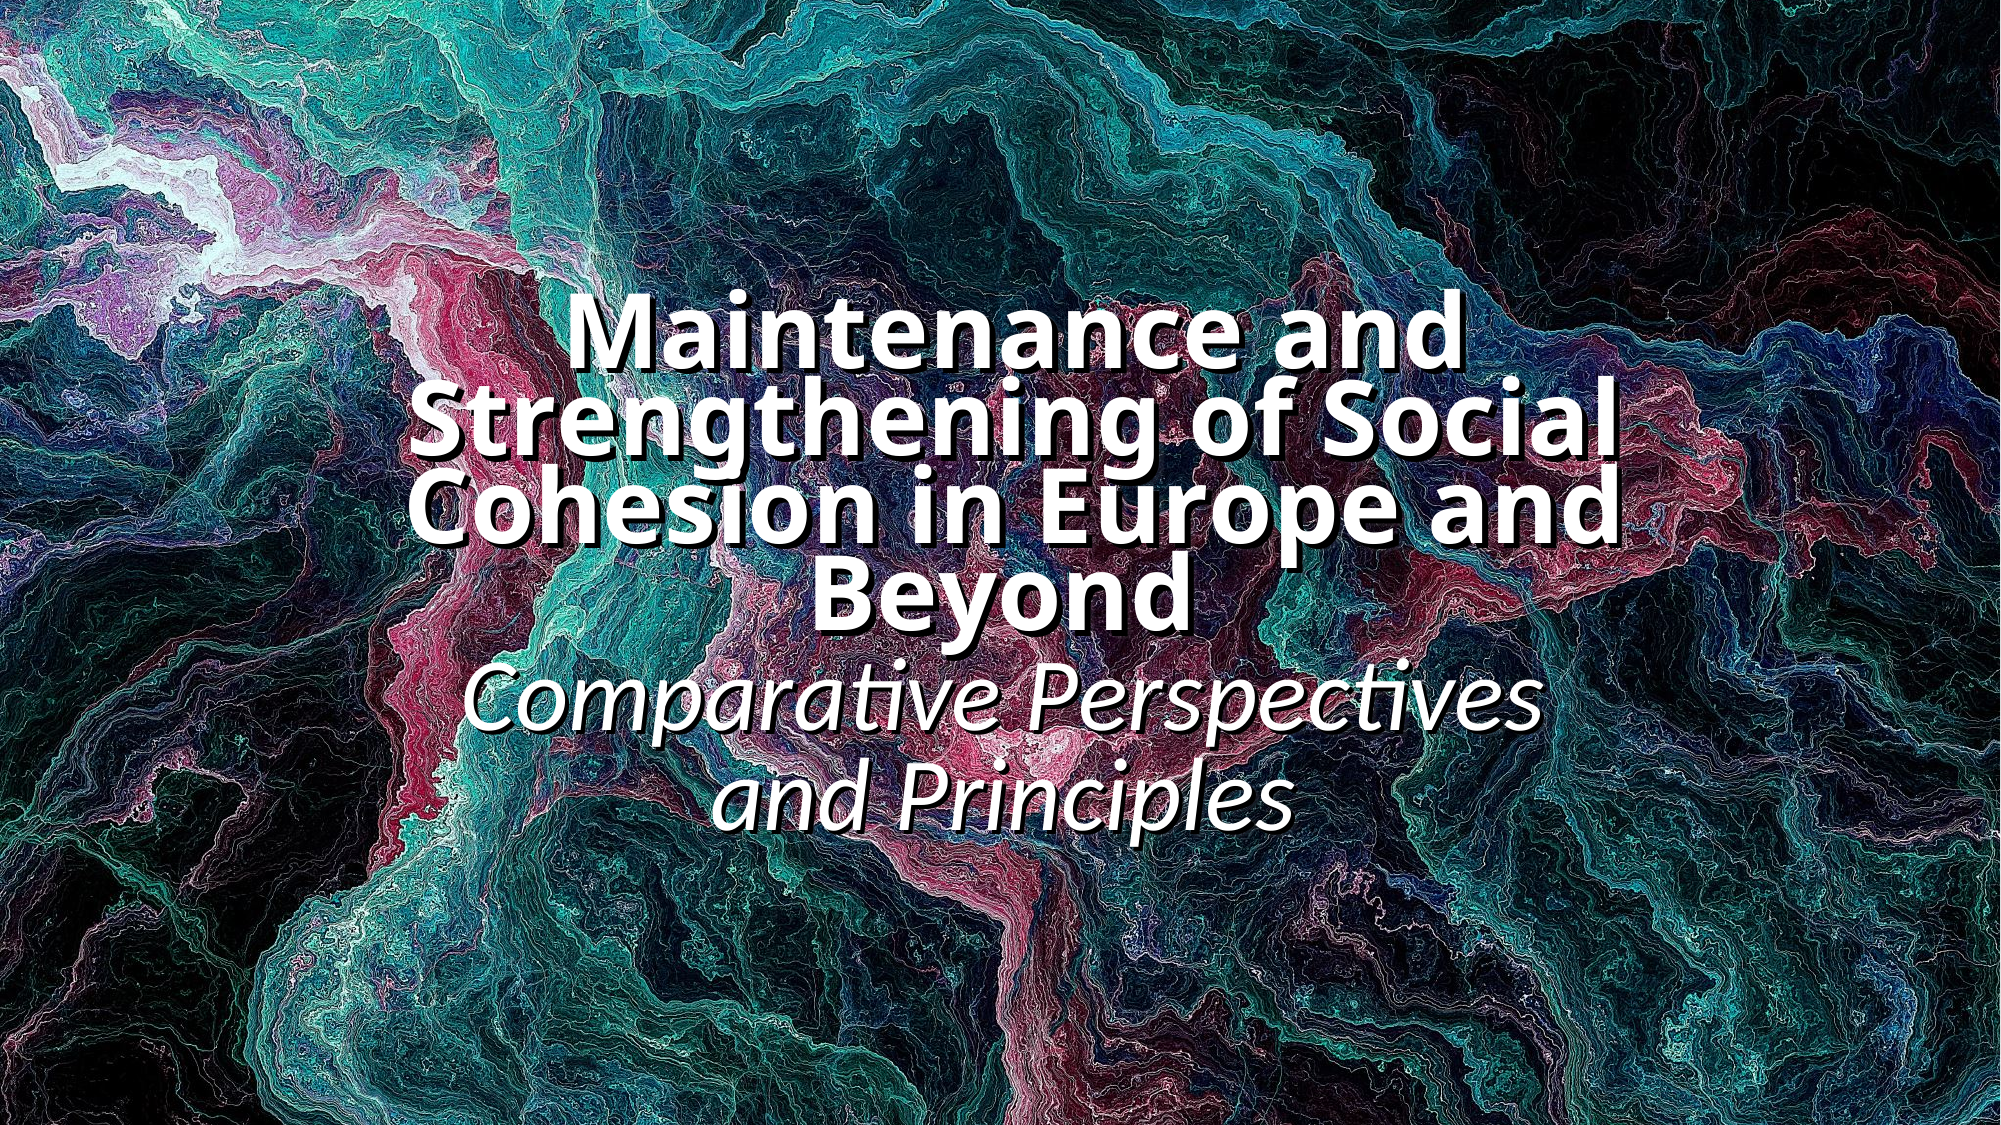

Maintenance and Strengthening of Social Cohesion in Europe and Beyond
Comparative Perspectives
and Principles